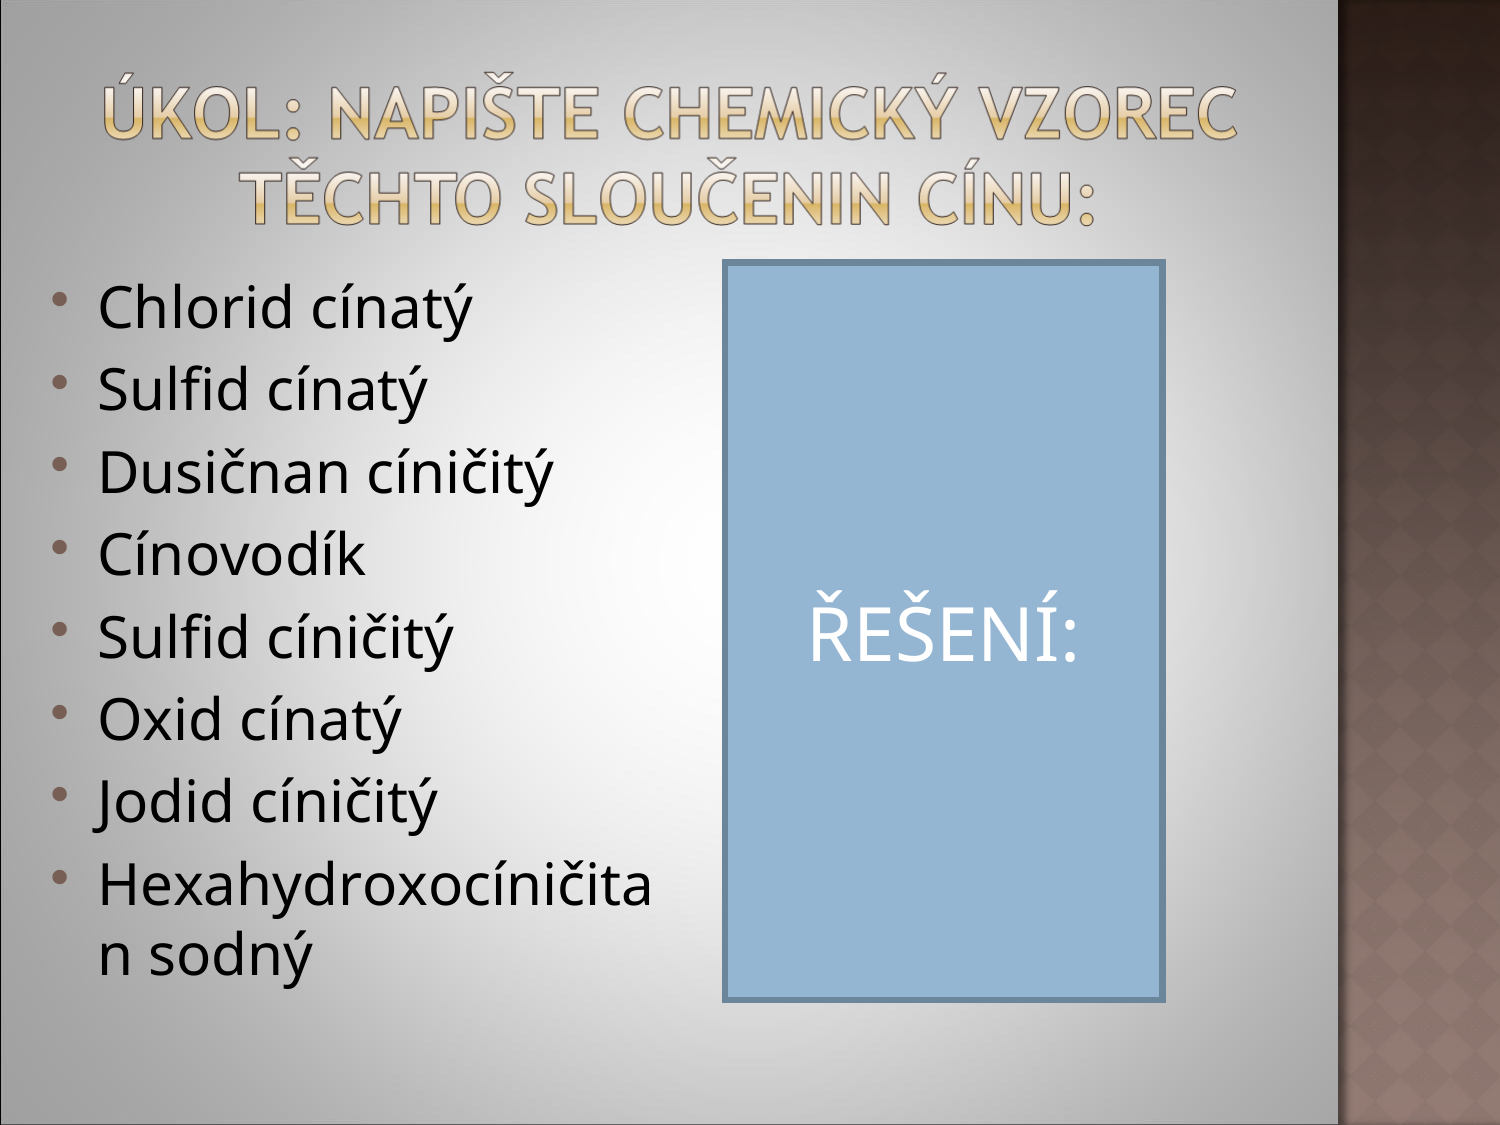

# Chlorid cínatý
Sulfid cínatý
Dusičnan cíničitý
Cínovodík
Sulfid cíničitý
Oxid cínatý
Jodid cíničitý
Hexahydroxocíničitan sodný
SnCl2
SnS
Sn(NO3)4
SnH4
SnS2
SnO
SnI4
Na2[Sn(OH)6]
ŘEŠENÍ: